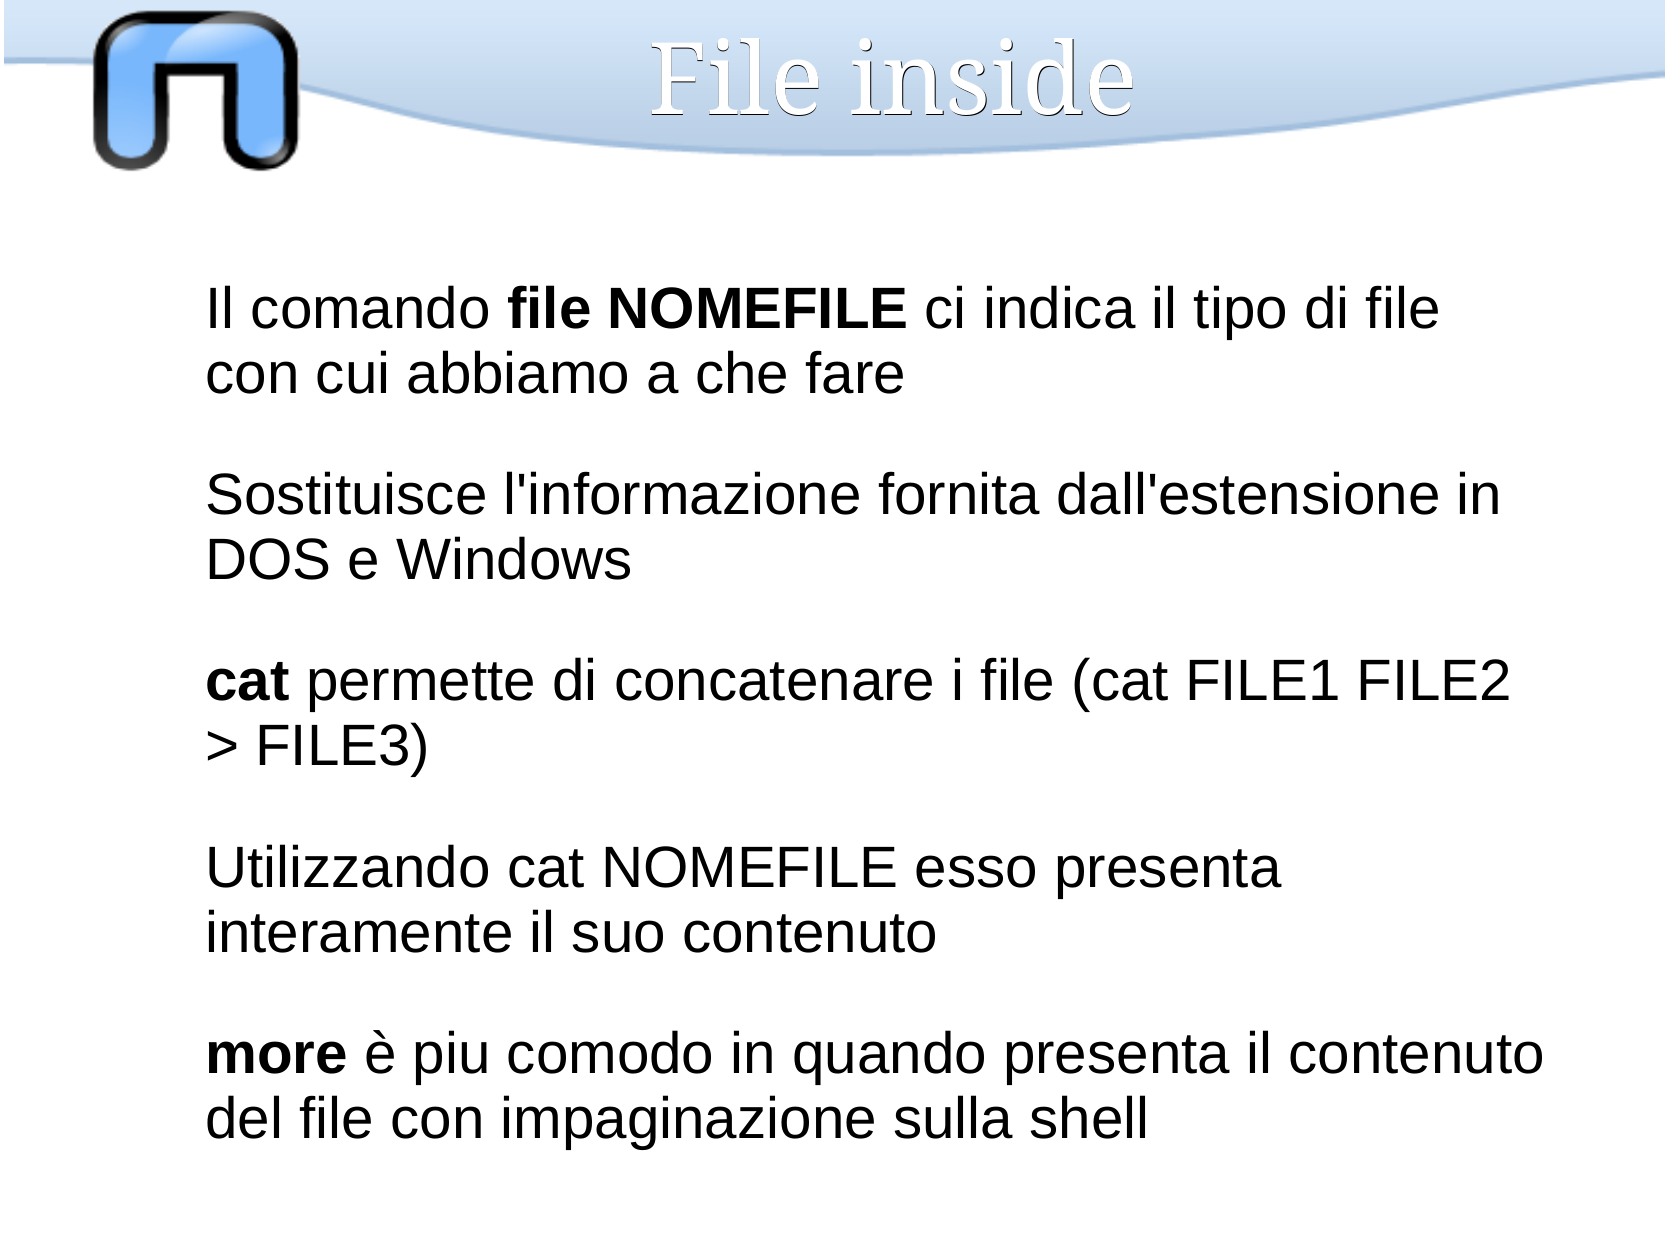

File inside
# Il comando file NOMEFILE ci indica il tipo di file con cui abbiamo a che fare
Sostituisce l'informazione fornita dall'estensione in DOS e Windows
cat permette di concatenare i file (cat FILE1 FILE2 > FILE3)
Utilizzando cat NOMEFILE esso presenta interamente il suo contenuto
more è piu comodo in quando presenta il contenuto del file con impaginazione sulla shell